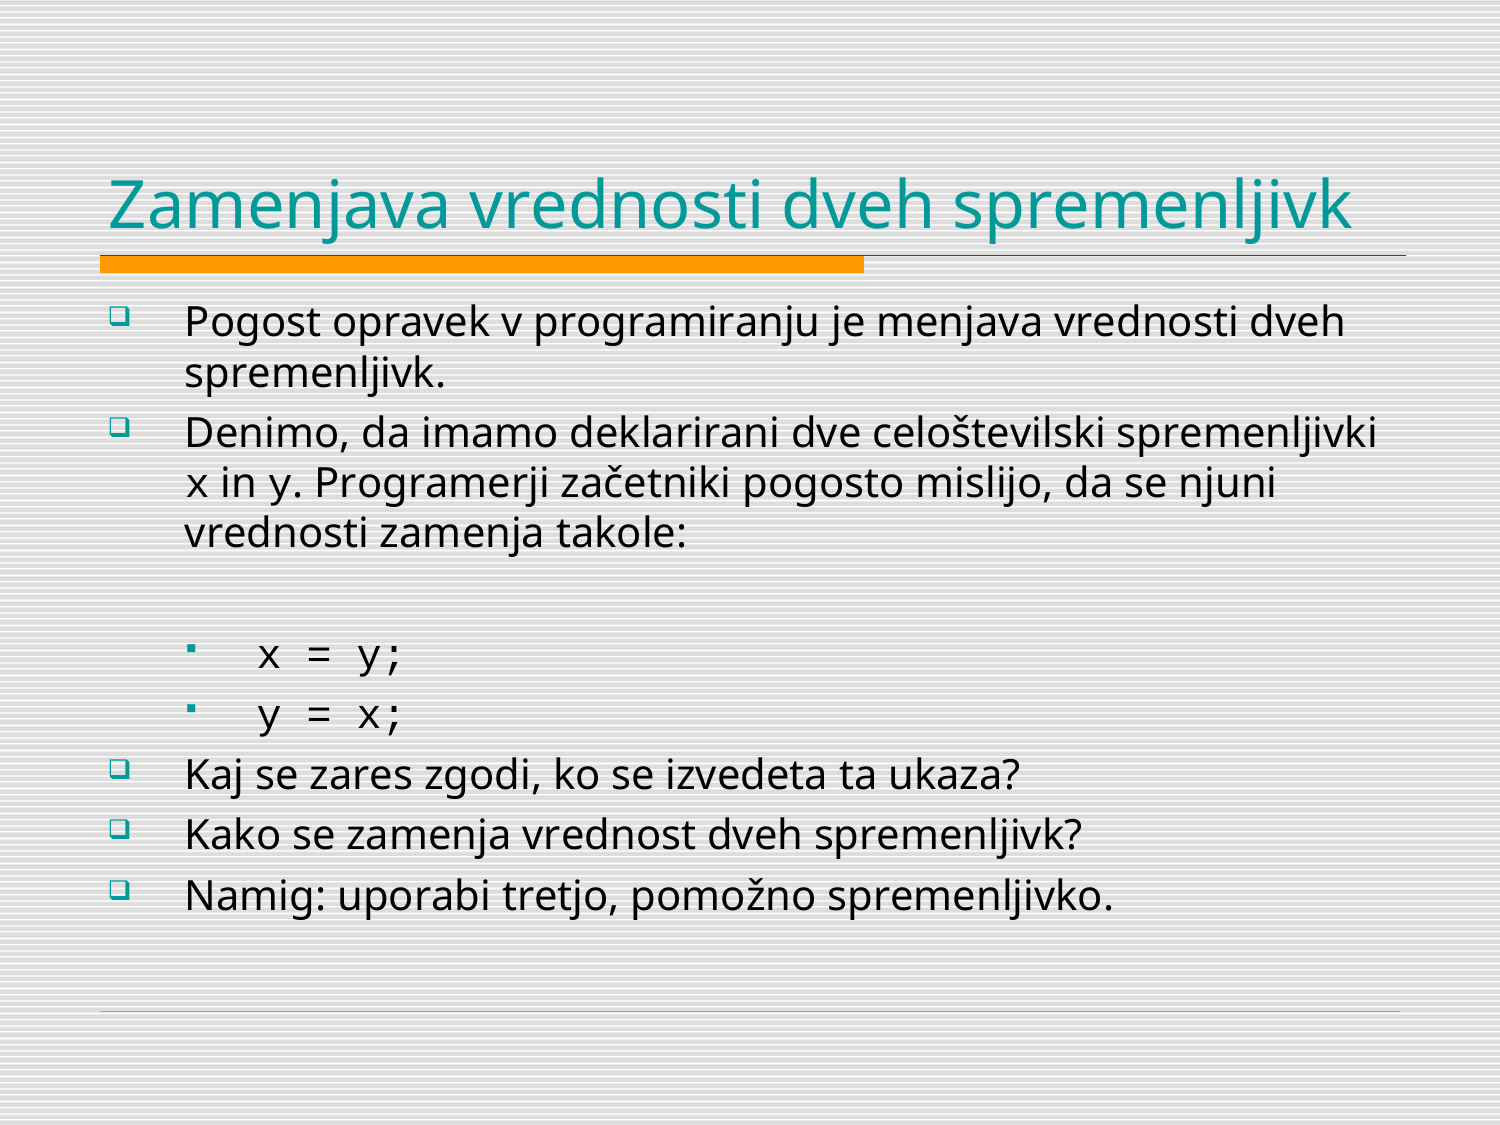

# Zamenjava vrednosti dveh spremenljivk
Pogost opravek v programiranju je menjava vrednosti dveh spremenljivk.
Denimo, da imamo deklarirani dve celoštevilski spremenljivki x in y. Programerji začetniki pogosto mislijo, da se njuni vrednosti zamenja takole:
x = y;
y = x;
Kaj se zares zgodi, ko se izvedeta ta ukaza?
Kako se zamenja vrednost dveh spremenljivk?
Namig: uporabi tretjo, pomožno spremenljivko.